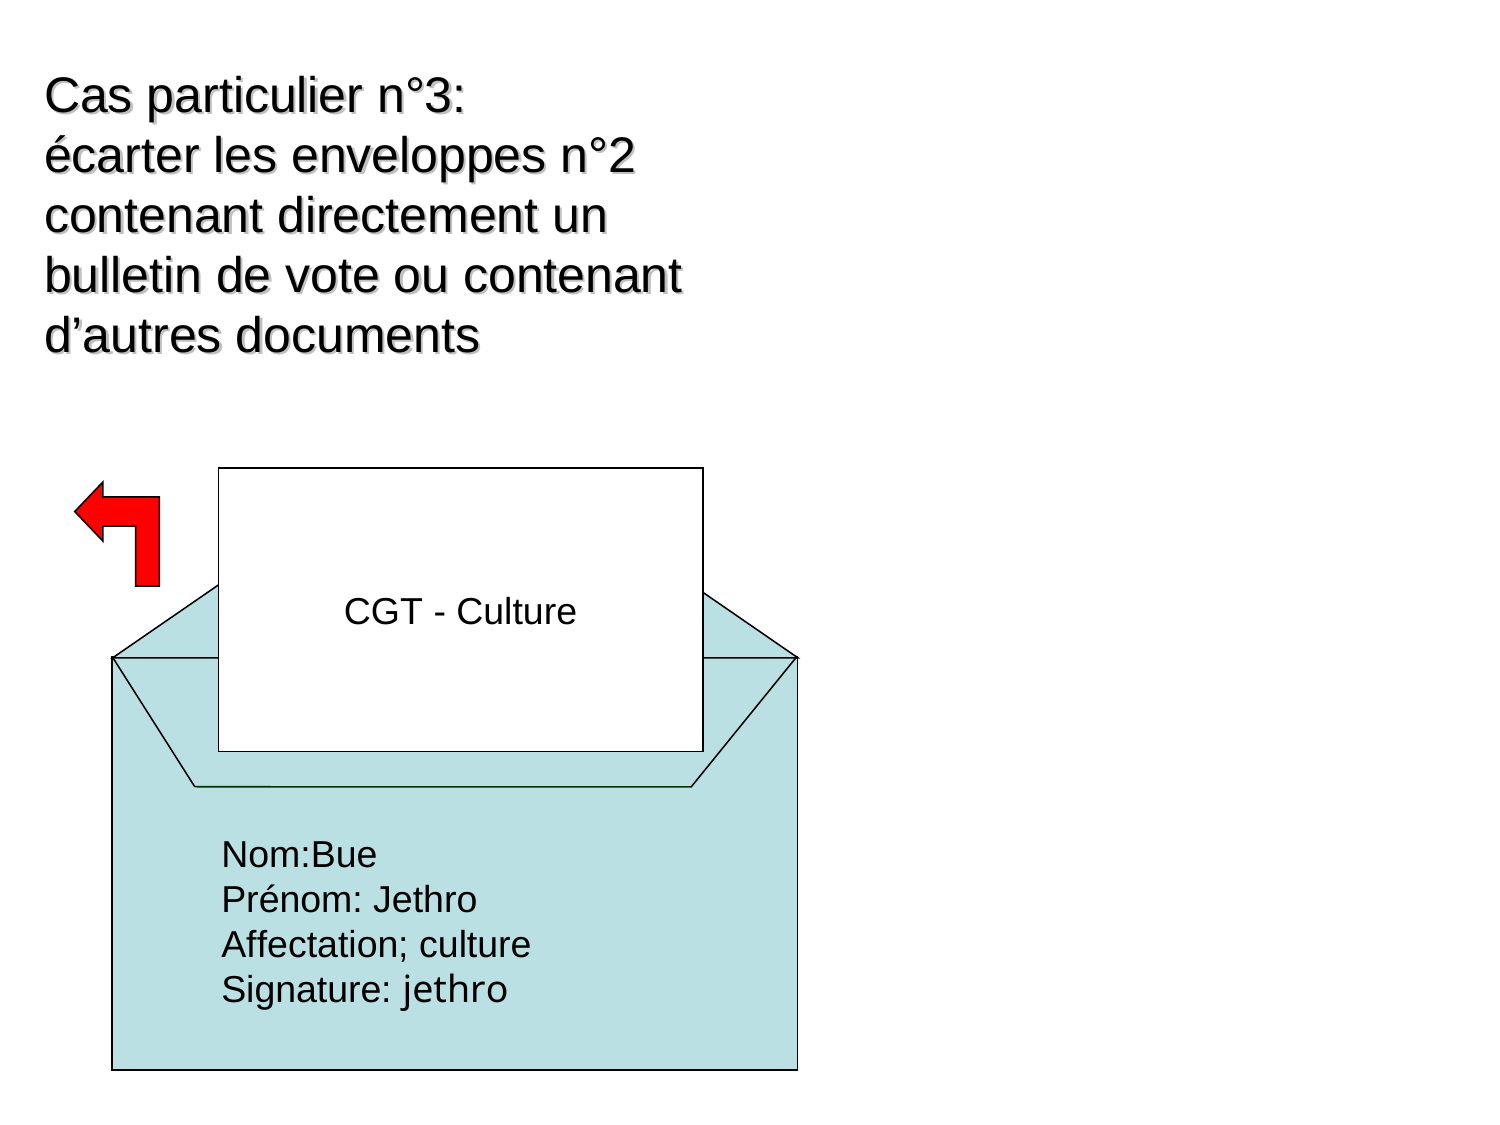

Cas particulier n°3:
écarter les enveloppes n°2 contenant directement un bulletin de vote ou contenant d’autres documents
CGT - Culture
Nom:Bue
Prénom: Jethro
Affectation; culture
Signature: jethro